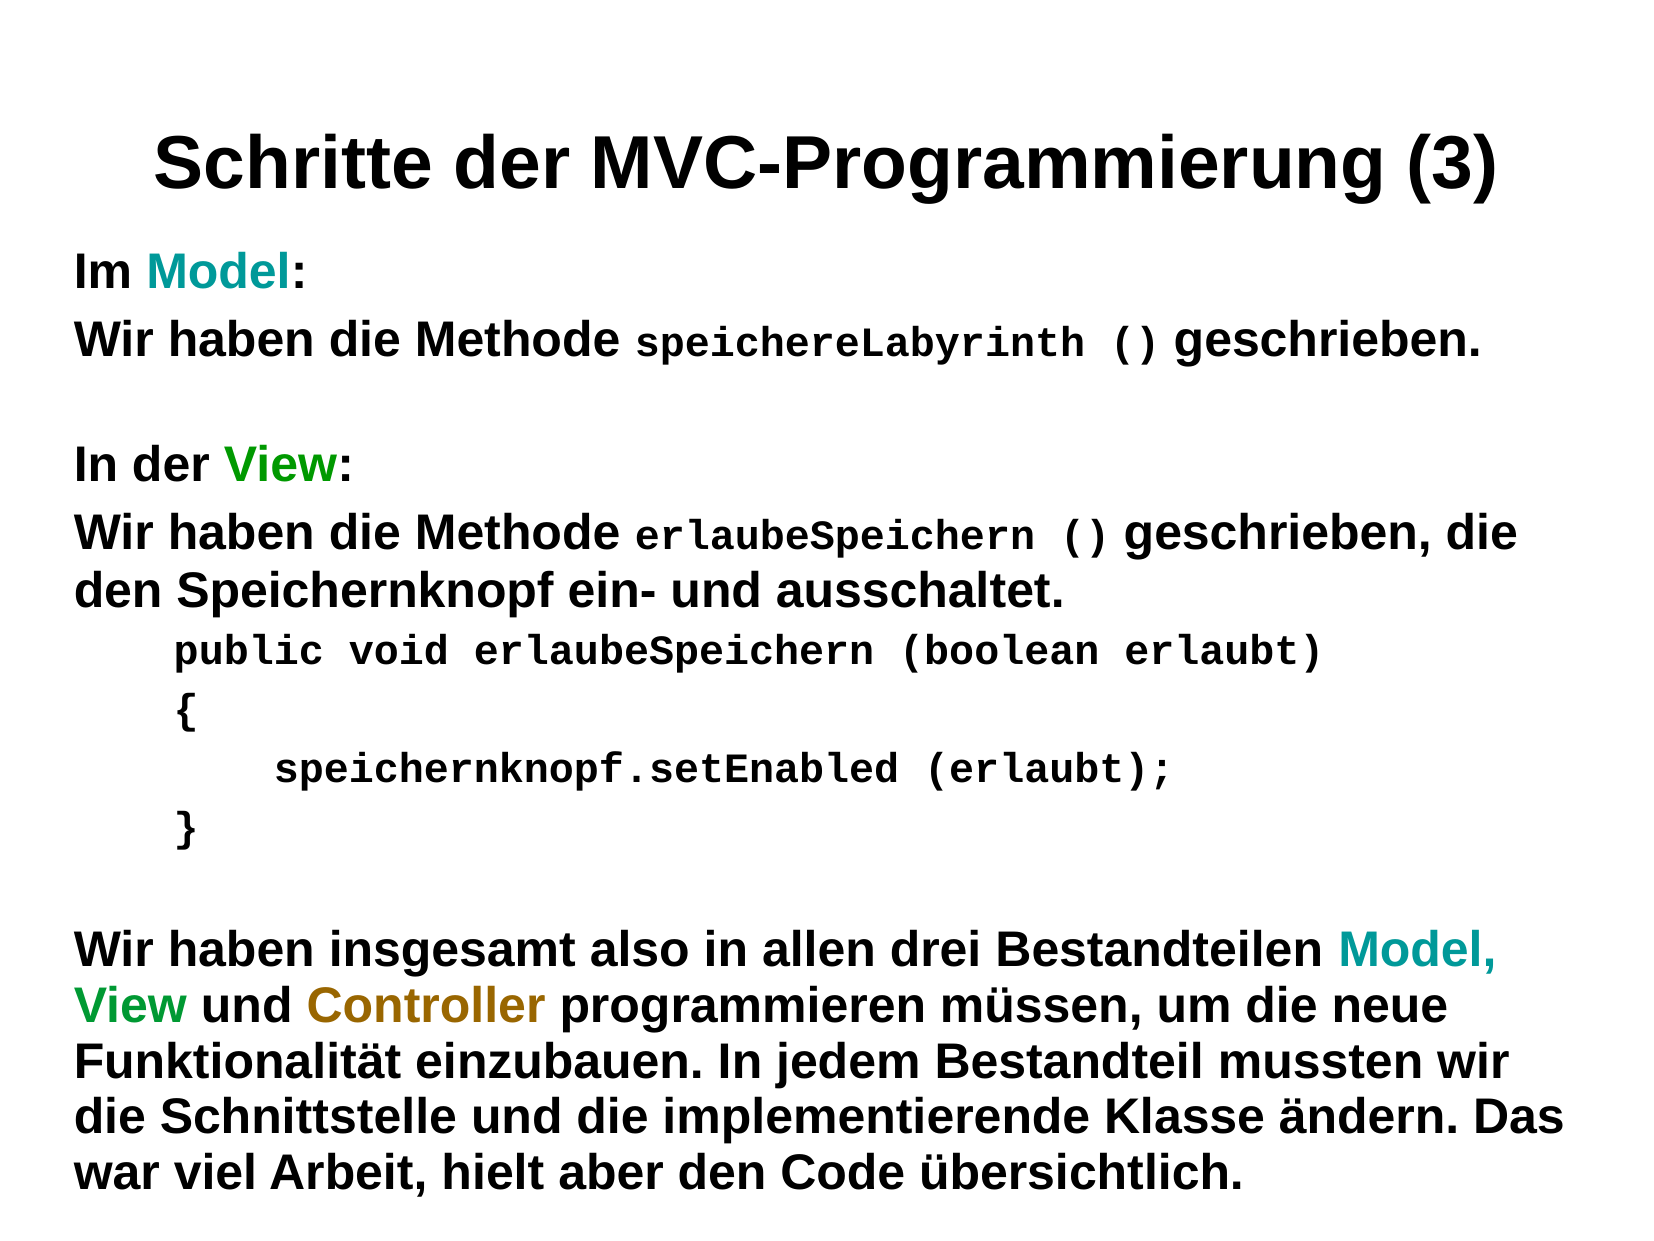

# Schritte der MVC-Programmierung (3)
Im Model:
Wir haben die Methode speichereLabyrinth () geschrieben.
In der View:
Wir haben die Methode erlaubeSpeichern () geschrieben, die den Speichernknopf ein- und ausschaltet.
 public void erlaubeSpeichern (boolean erlaubt)
 {
 speichernknopf.setEnabled (erlaubt);
 }
Wir haben insgesamt also in allen drei Bestandteilen Model, View und Controller programmieren müssen, um die neue Funktionalität einzubauen. In jedem Bestandteil mussten wir die Schnittstelle und die implementierende Klasse ändern. Das war viel Arbeit, hielt aber den Code übersichtlich.